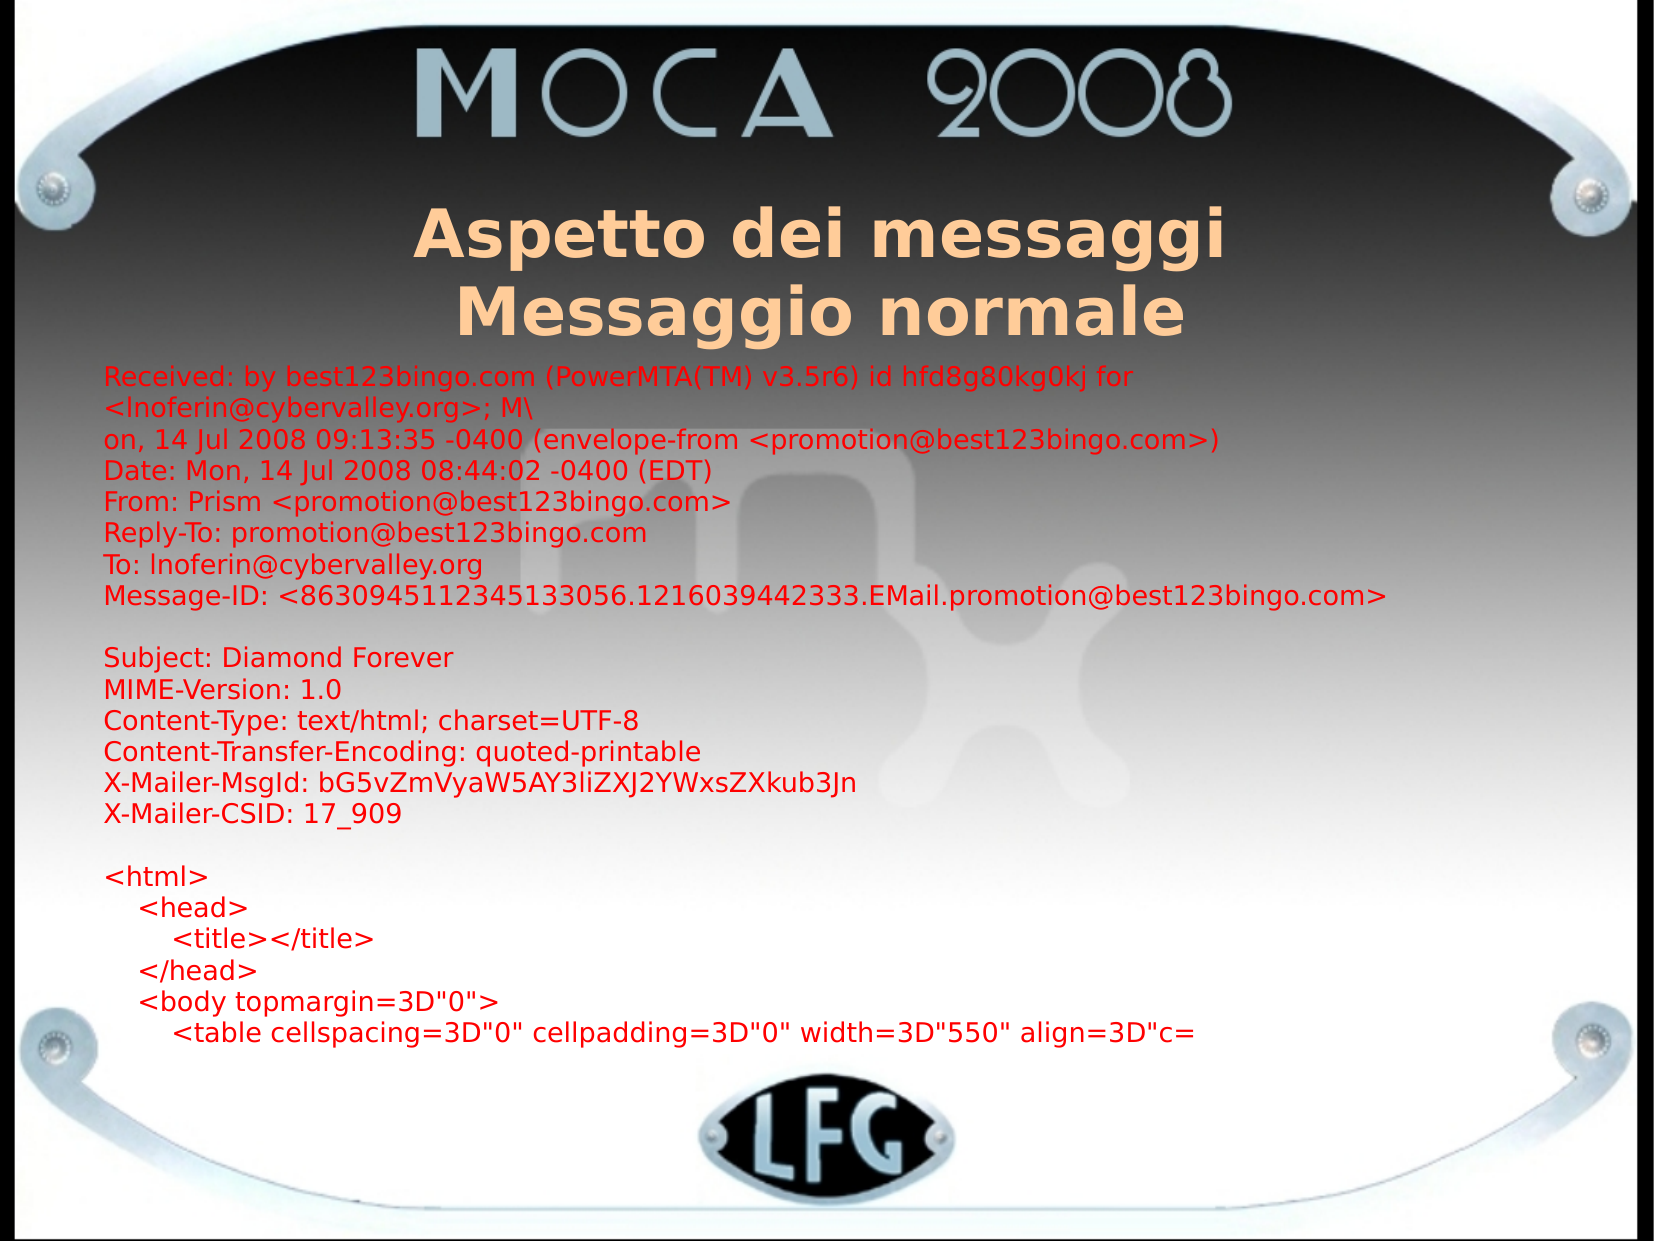

# Aspetto dei messaggi Messaggio normale
Received: by best123bingo.com (PowerMTA(TM) v3.5r6) id hfd8g80kg0kj for <lnoferin@cybervalley.org>; M\
on, 14 Jul 2008 09:13:35 -0400 (envelope-from <promotion@best123bingo.com>)
Date: Mon, 14 Jul 2008 08:44:02 -0400 (EDT)
From: Prism <promotion@best123bingo.com>
Reply-To: promotion@best123bingo.com
To: lnoferin@cybervalley.org
Message-ID: <8630945112345133056.1216039442333.EMail.promotion@best123bingo.com>
Subject: Diamond Forever
MIME-Version: 1.0
Content-Type: text/html; charset=UTF-8
Content-Transfer-Encoding: quoted-printable
X-Mailer-MsgId: bG5vZmVyaW5AY3liZXJ2YWxsZXkub3Jn
X-Mailer-CSID: 17_909
<html>
 <head>
 <title></title>
 </head>
 <body topmargin=3D"0">
 <table cellspacing=3D"0" cellpadding=3D"0" width=3D"550" align=3D"c=